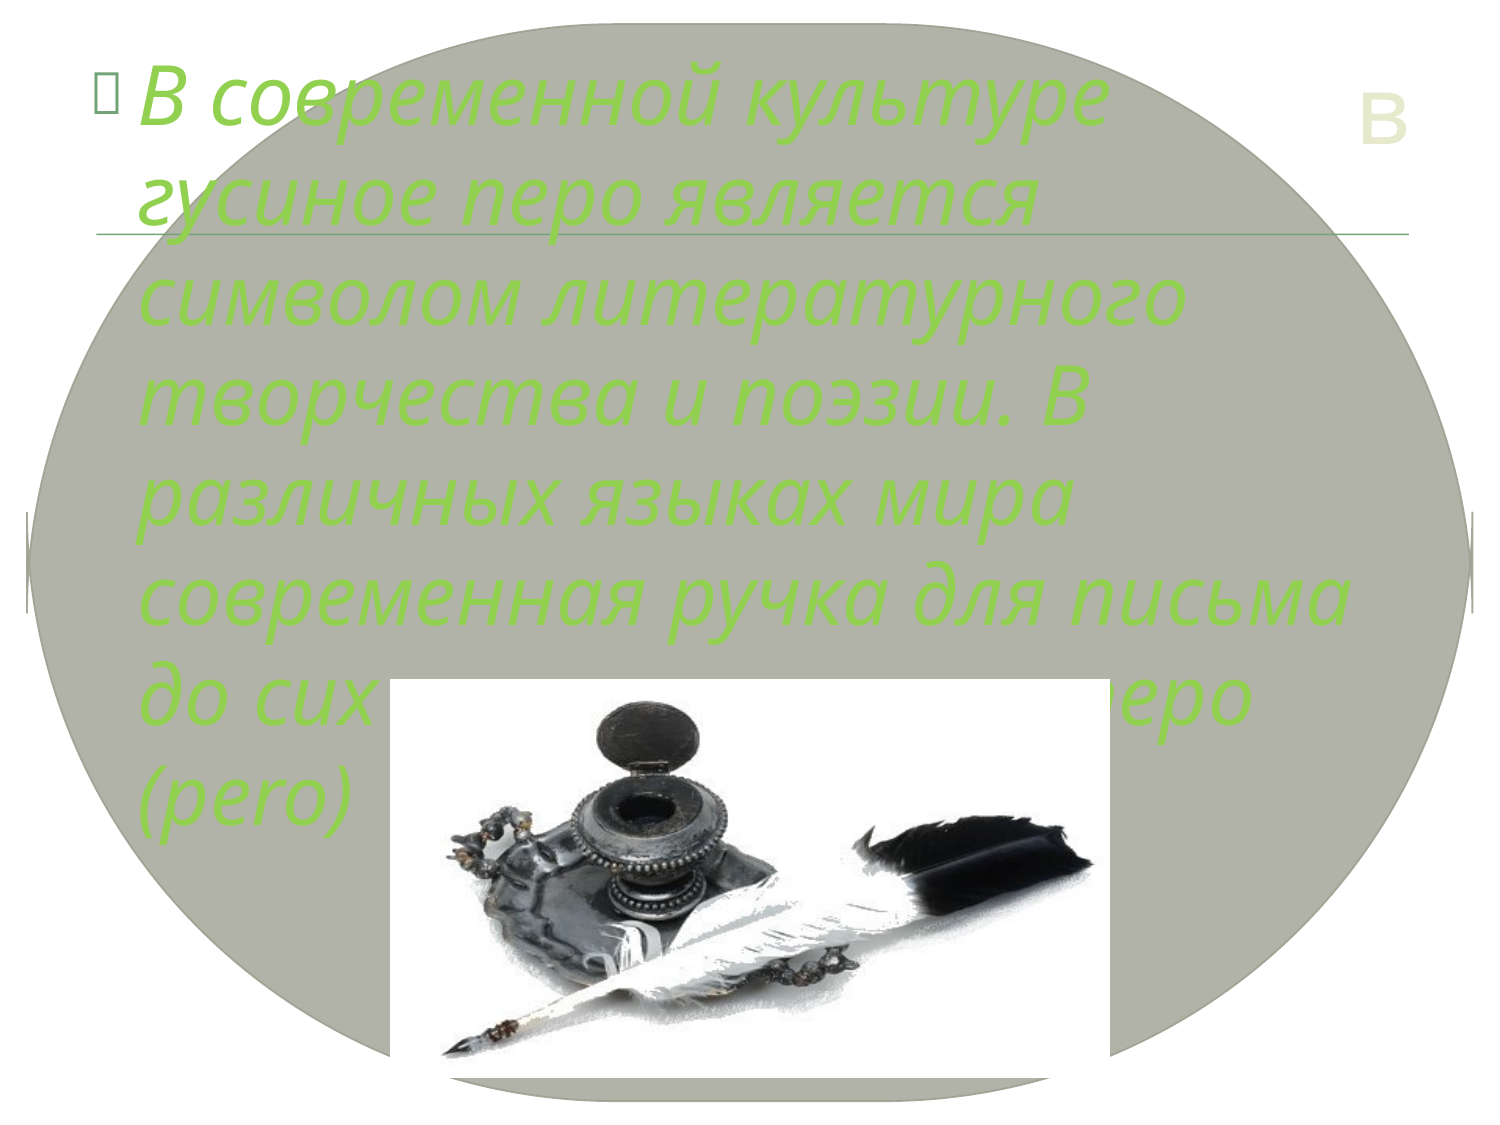

В современной культуре гусиное перо является символом литературного творчества и поэзии. В различных языках мира современная ручка для письма до сих пор называется перо (pero)
# в